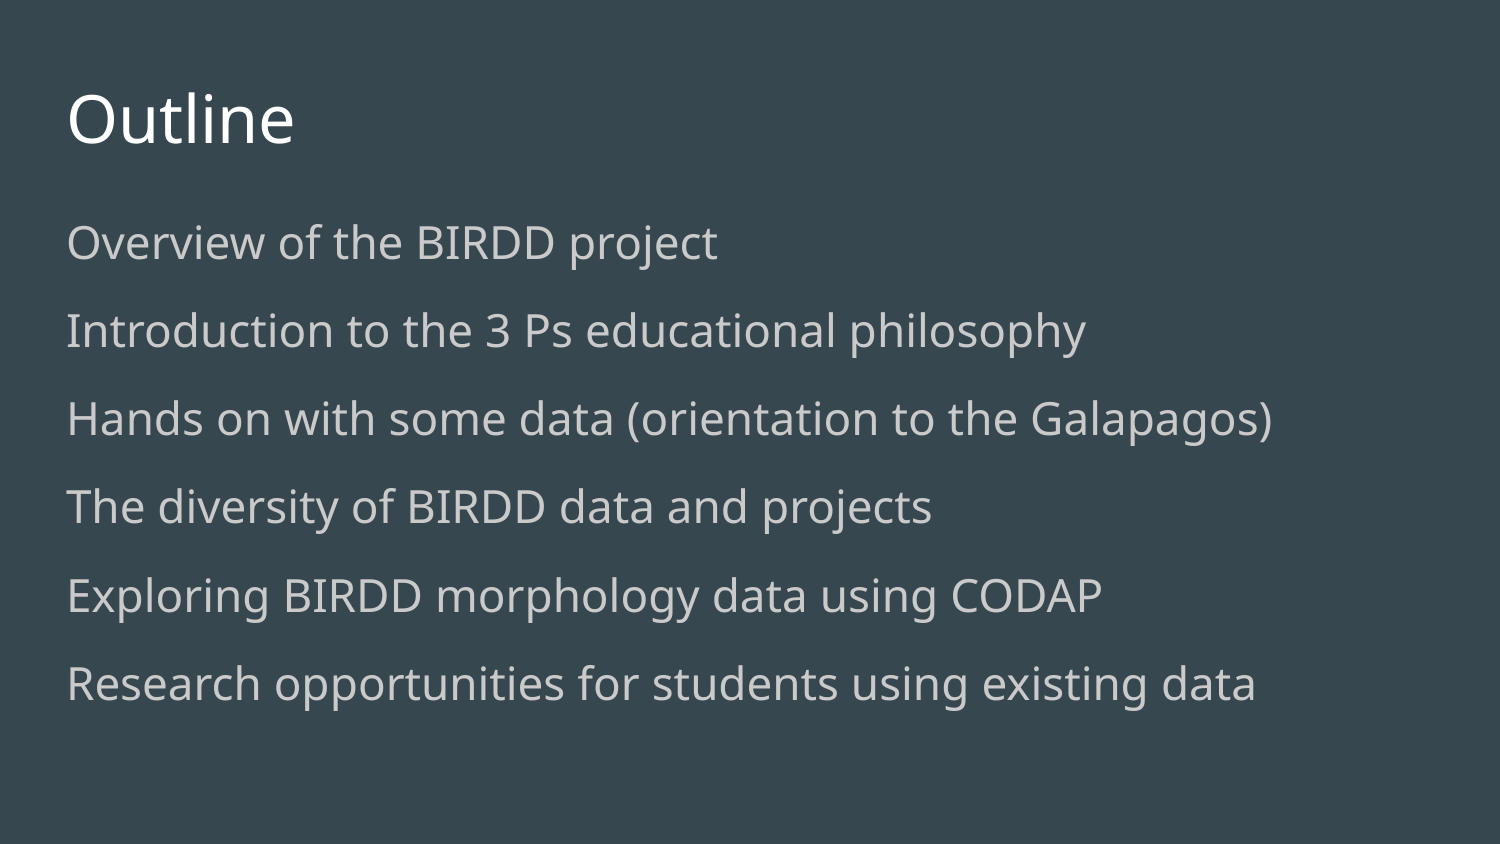

# Outline
Overview of the BIRDD project
Introduction to the 3 Ps educational philosophy
Hands on with some data (orientation to the Galapagos)
The diversity of BIRDD data and projects
Exploring BIRDD morphology data using CODAP
Research opportunities for students using existing data